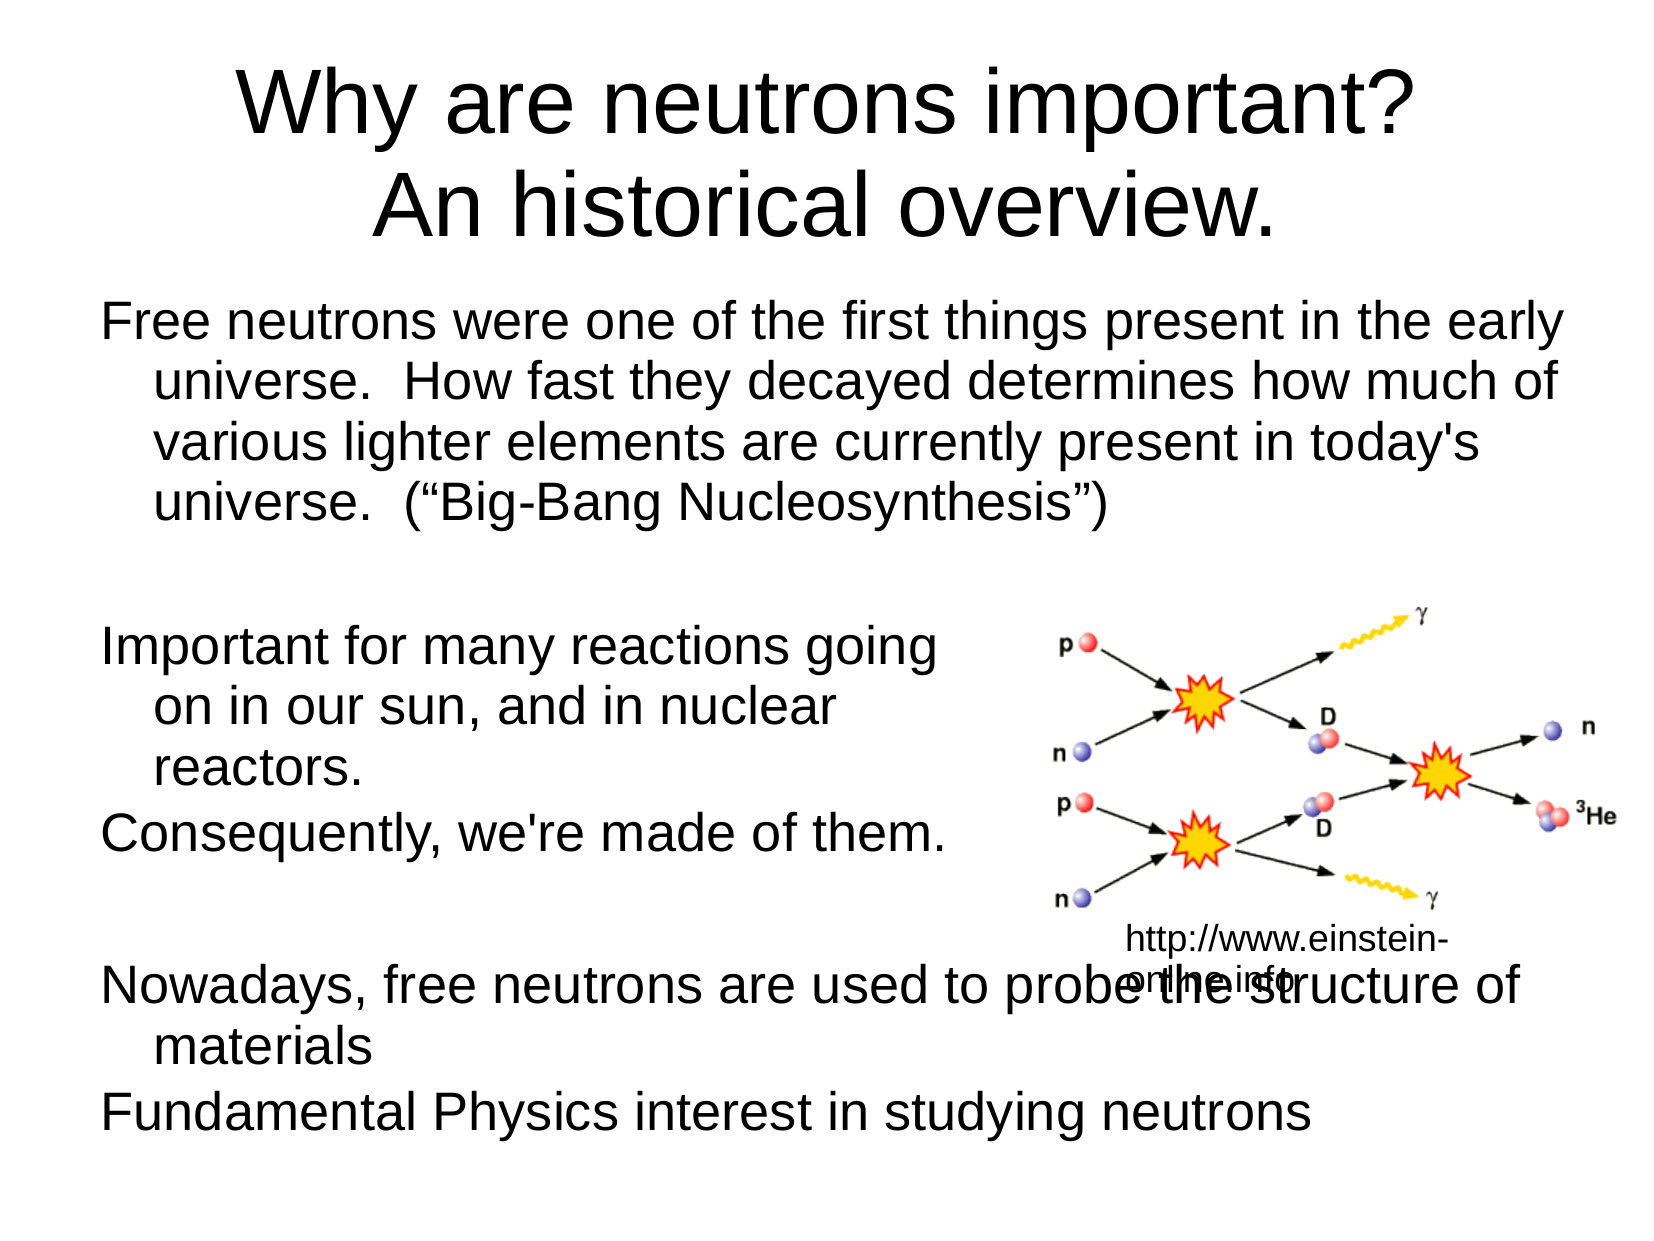

# Why are neutrons important? An historical overview.
Free neutrons were one of the first things present in the early universe. How fast they decayed determines how much of various lighter elements are currently present in today's universe. (“Big-Bang Nucleosynthesis”)
Important for many reactions going on in our sun, and in nuclear reactors.
Consequently, we're made of them.
http://www.einstein-online.info
Nowadays, free neutrons are used to probe the structure of materials
Fundamental Physics interest in studying neutrons